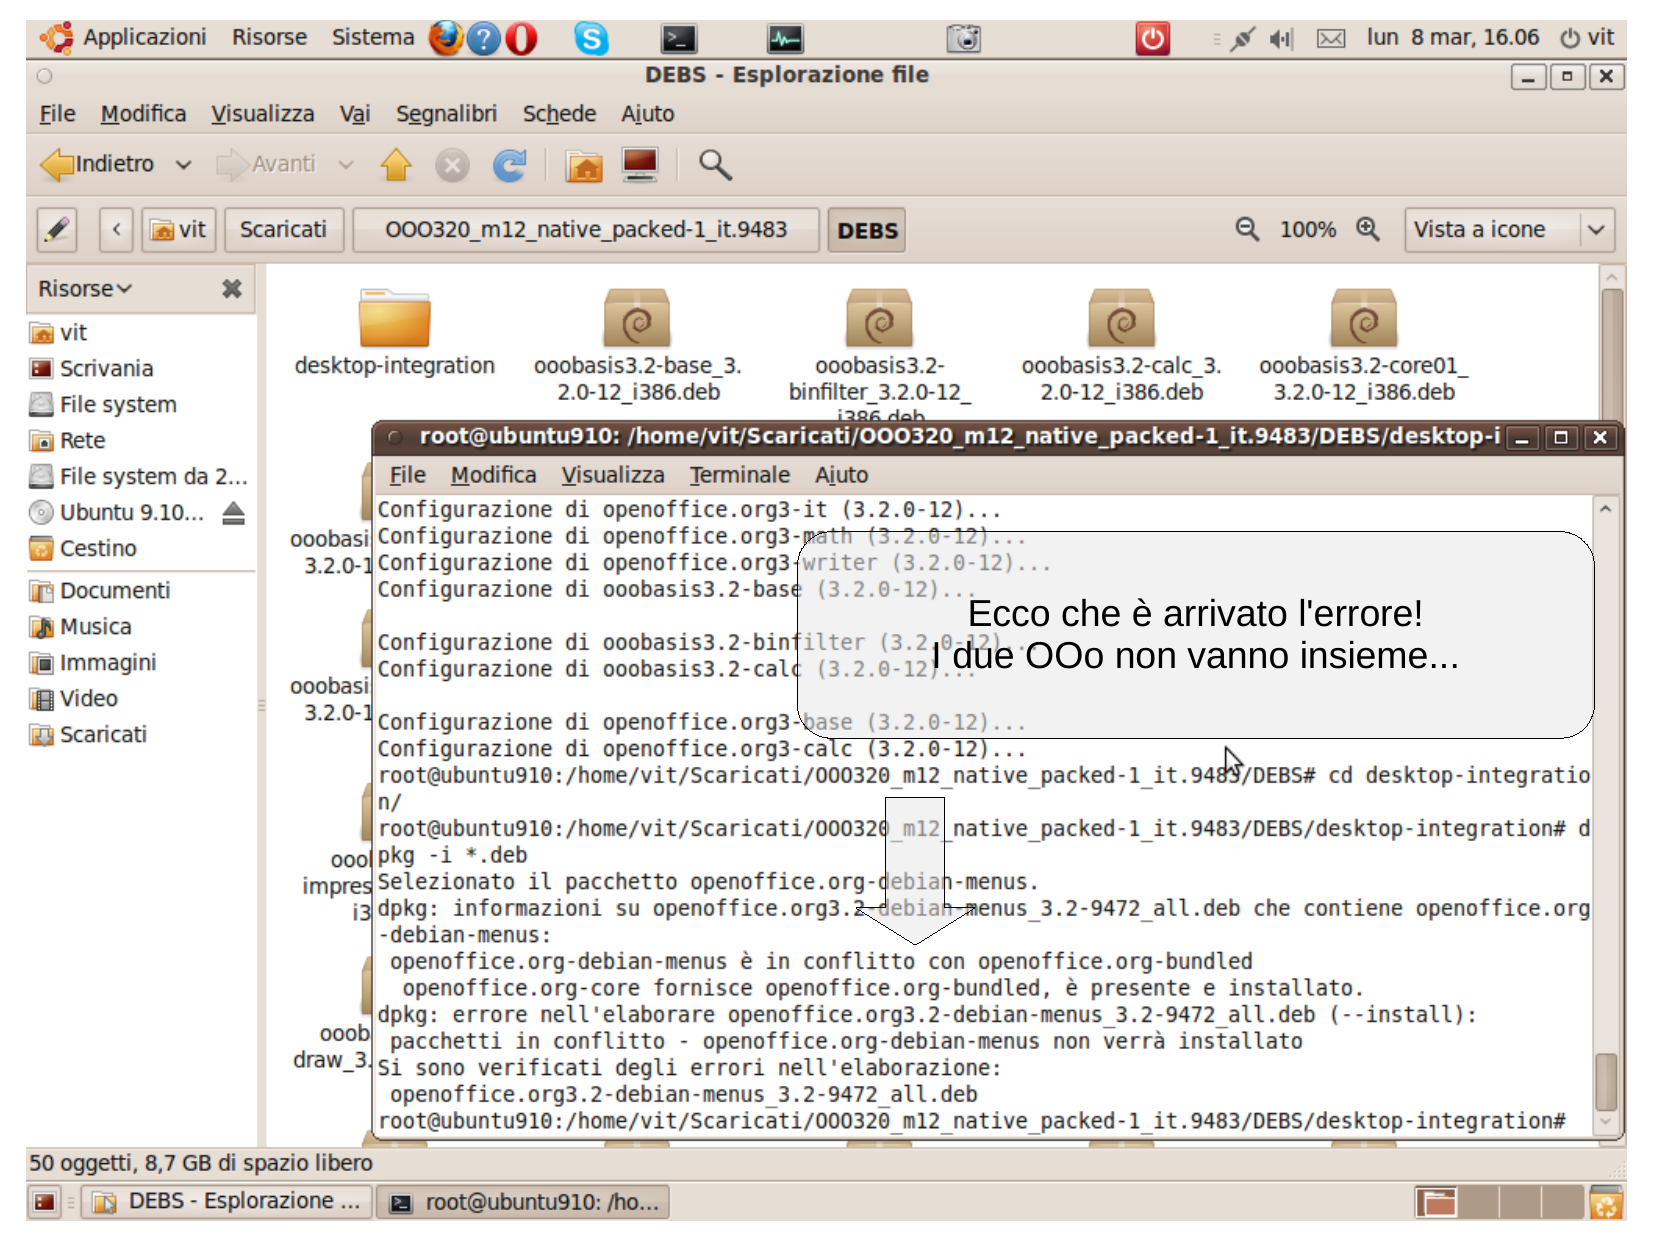

Ecco che è arrivato l'errore!
I due OOo non vanno insieme...